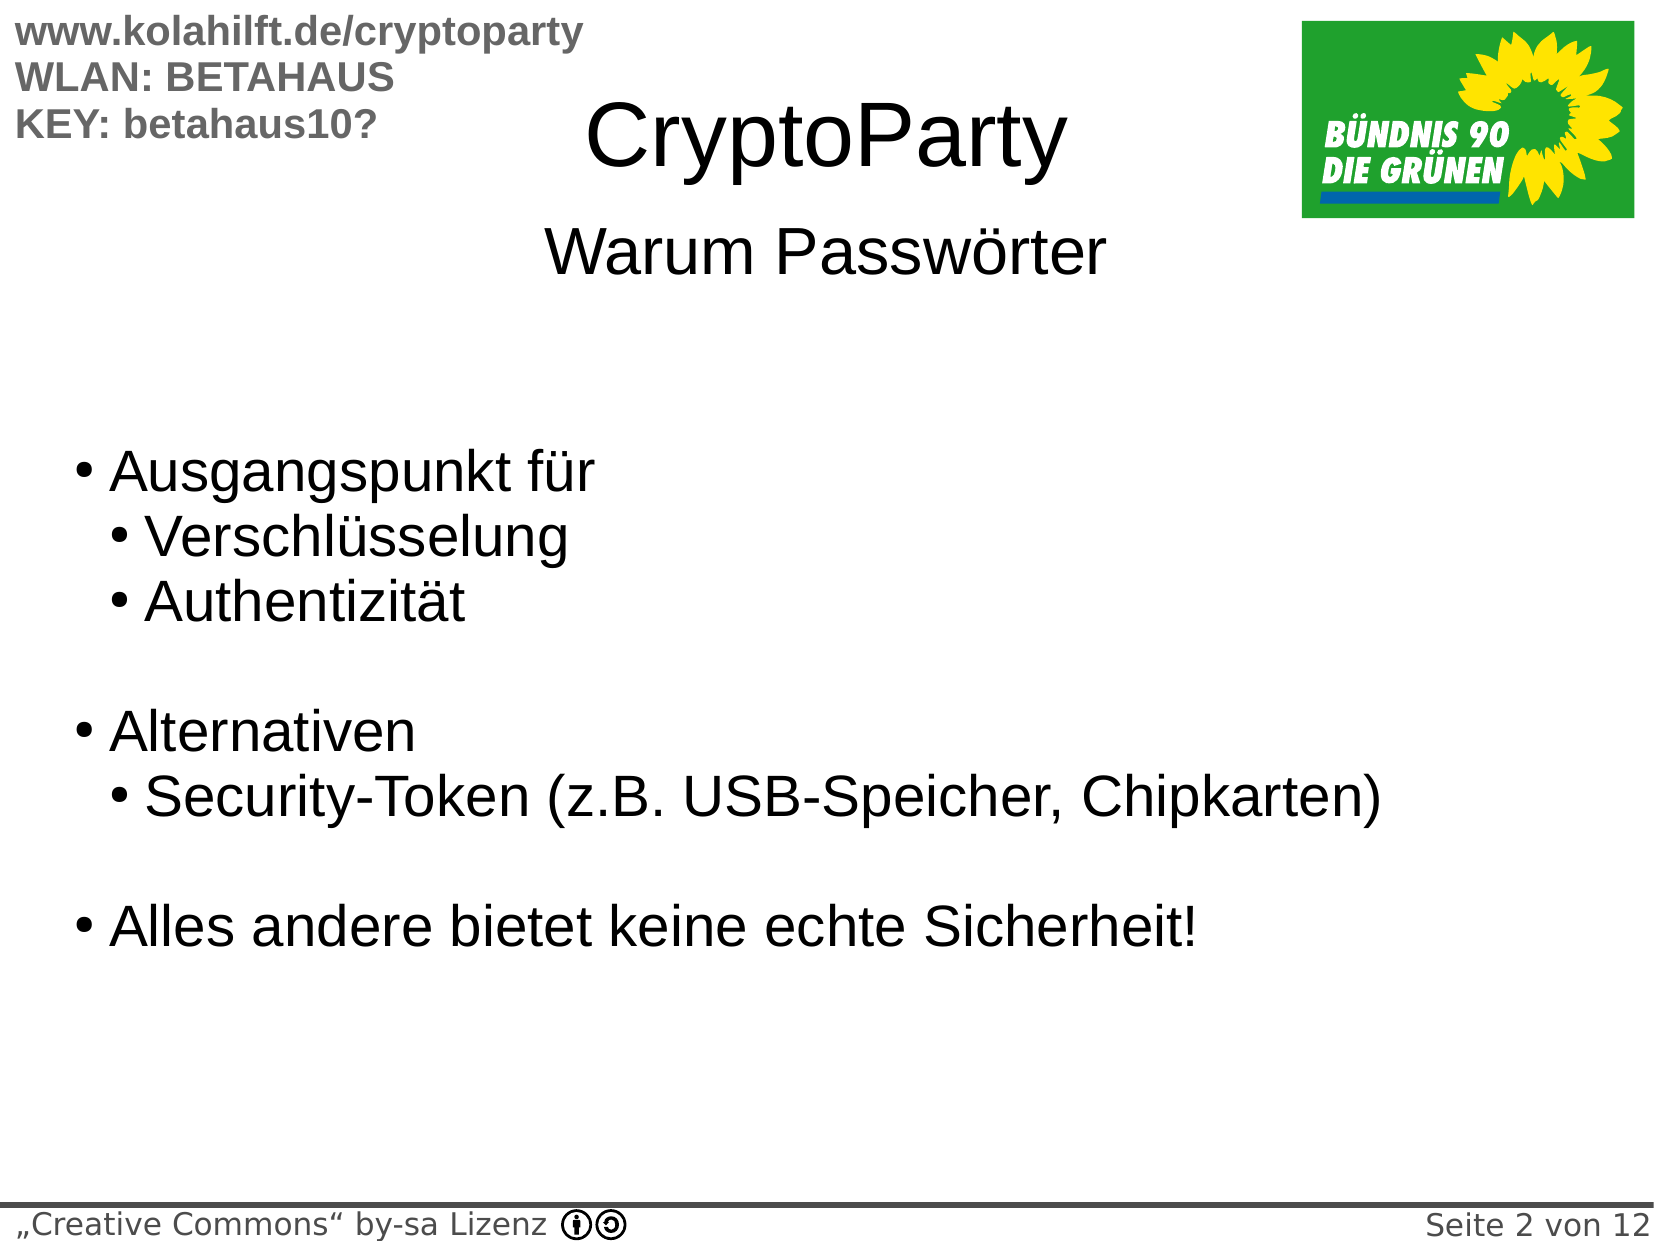

Warum Passwörter
Ausgangspunkt für
Verschlüsselung
Authentizität
Alternativen
Security-Token (z.B. USB-Speicher, Chipkarten)
Alles andere bietet keine echte Sicherheit!